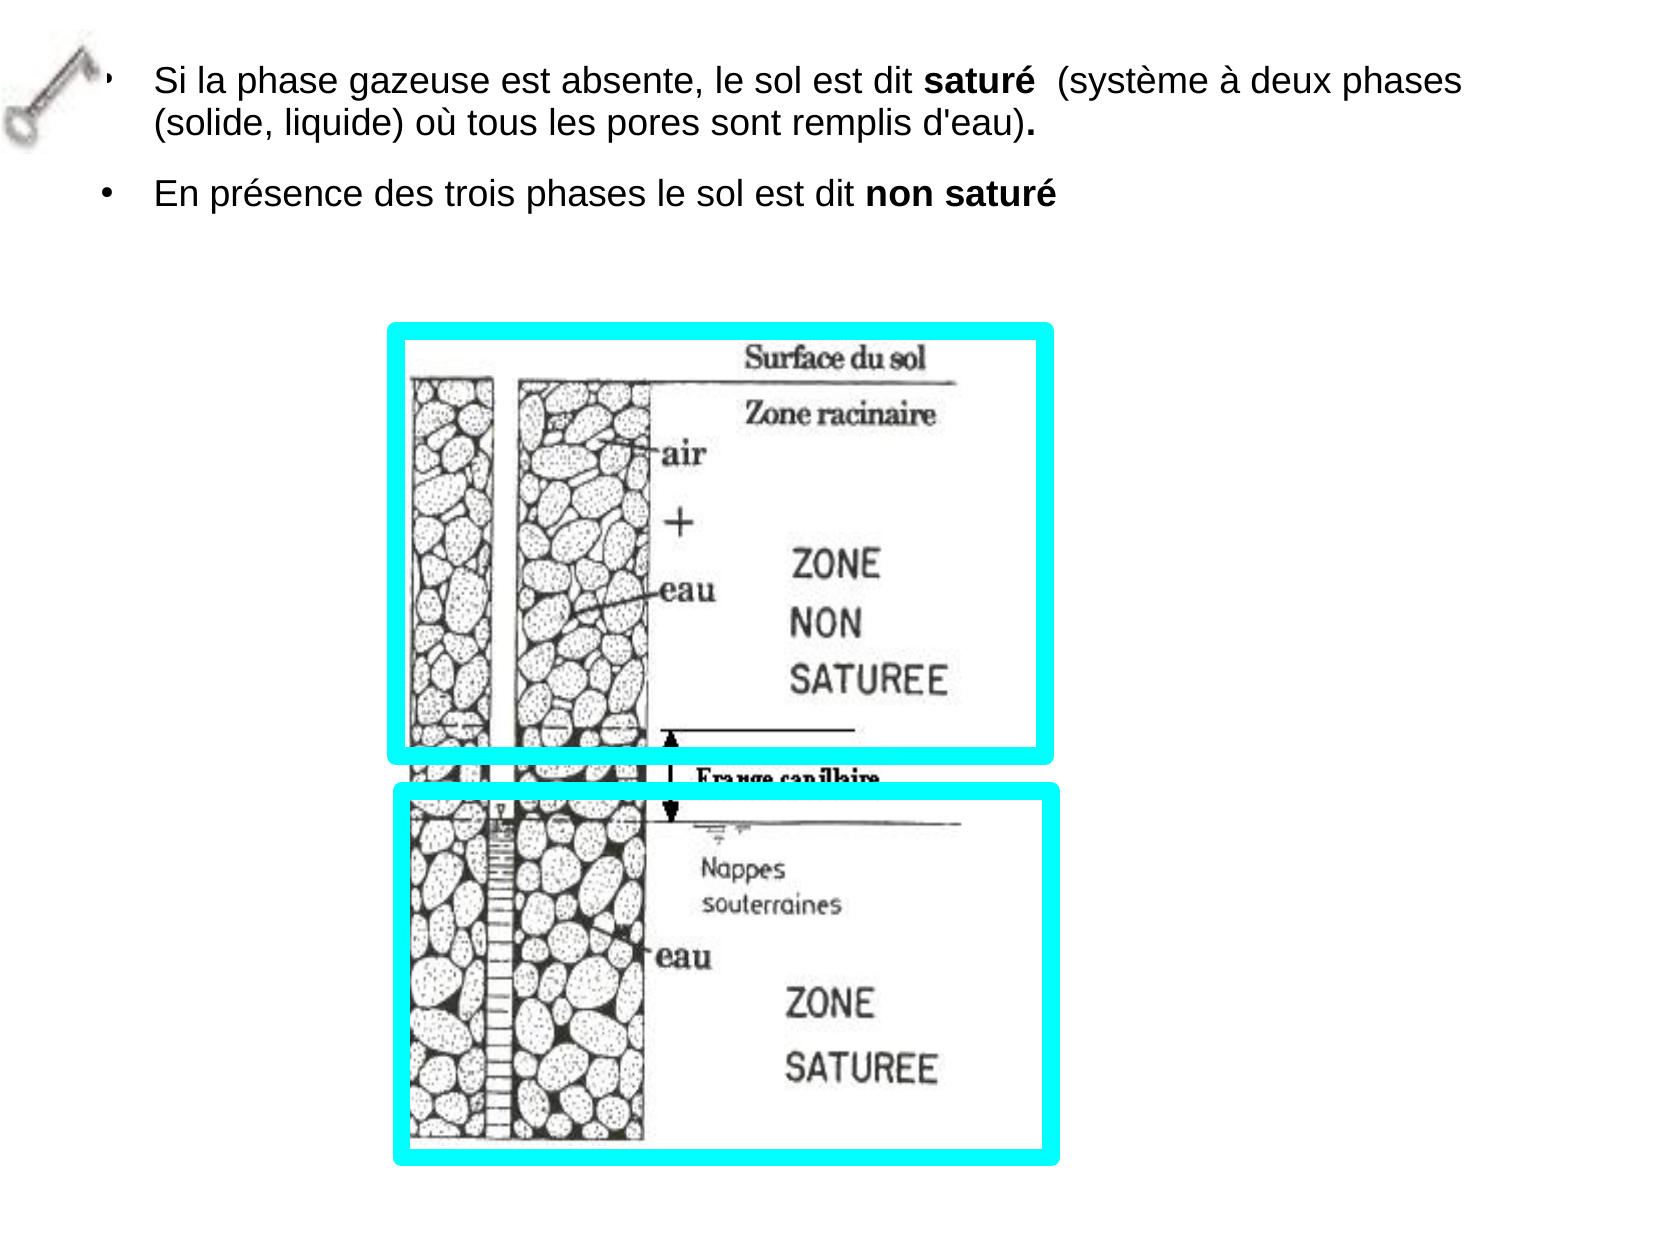

# Si la phase gazeuse est absente, le sol est dit saturé (système à deux phases (solide, liquide) où tous les pores sont remplis d'eau).
En présence des trois phases le sol est dit non saturé